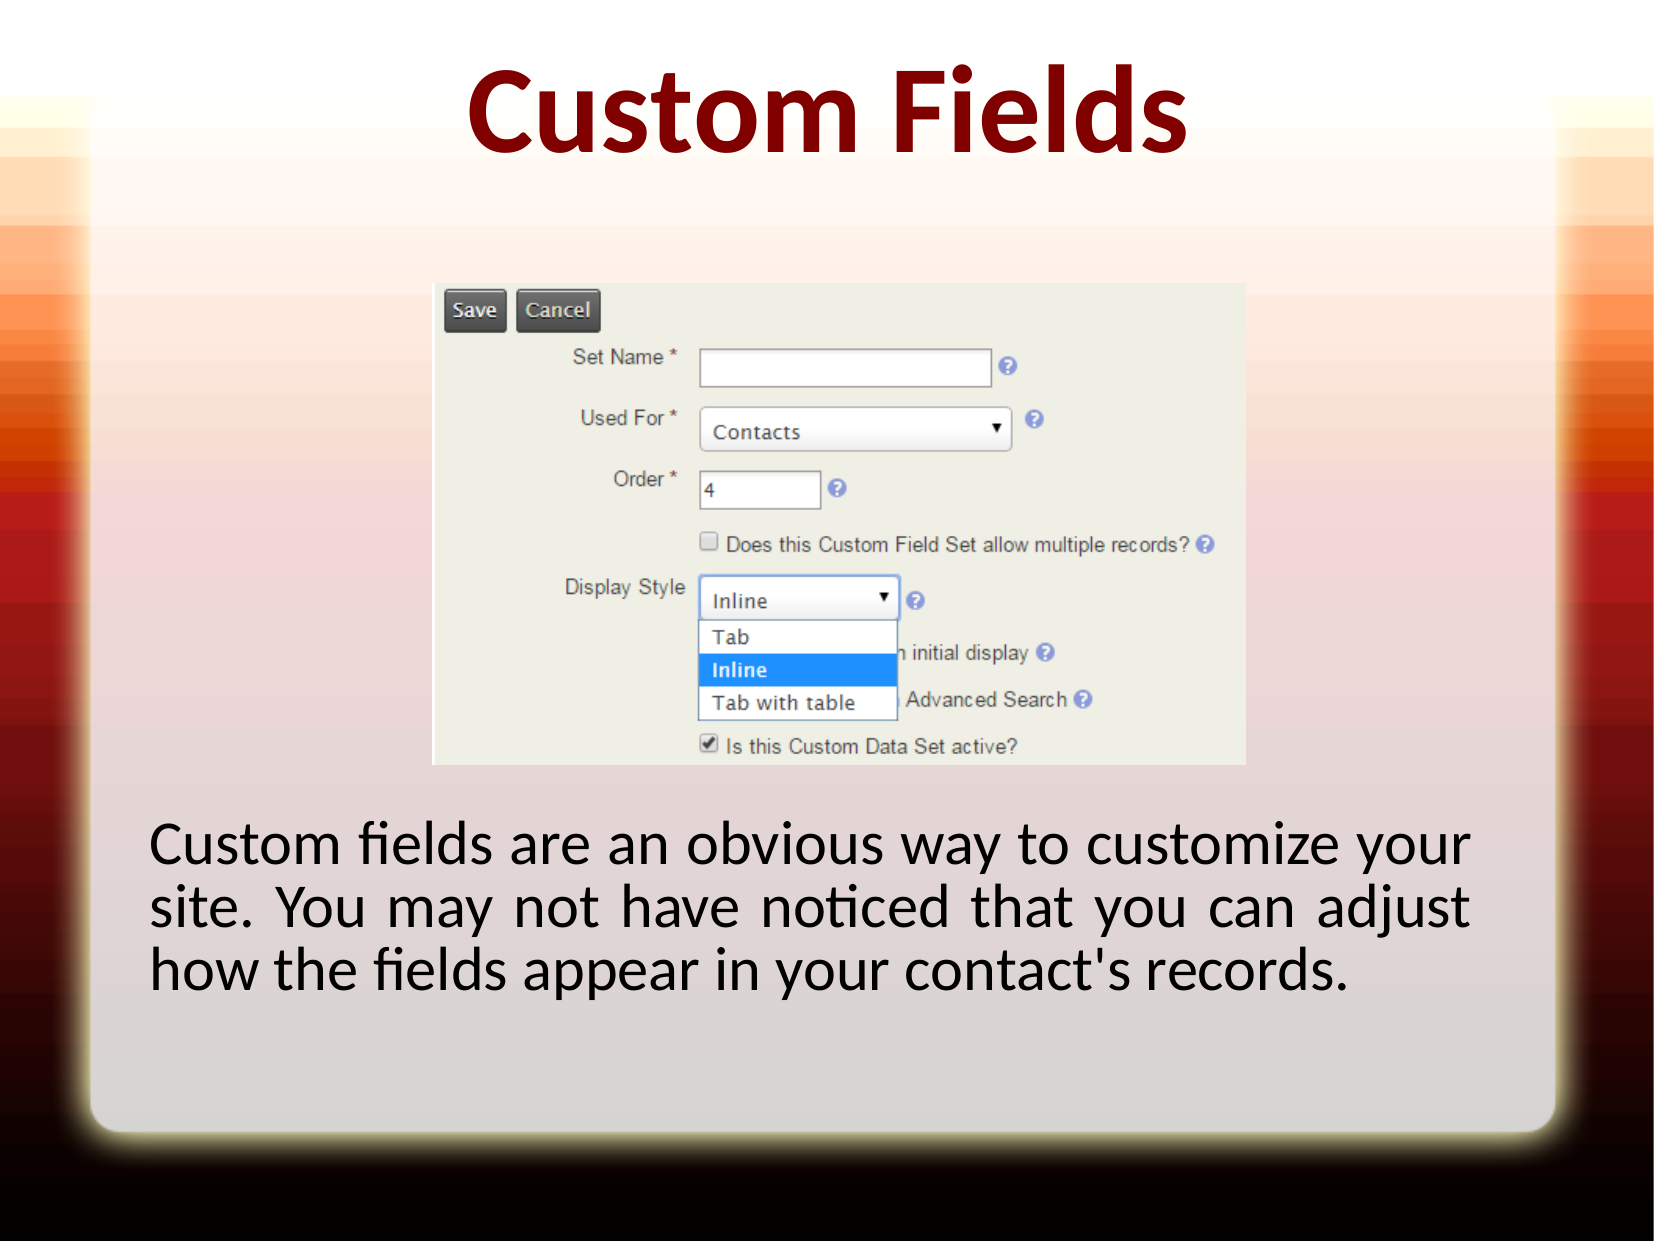

# Custom Fields
Custom fields are an obvious way to customize your site. You may not have noticed that you can adjust how the fields appear in your contact's records.